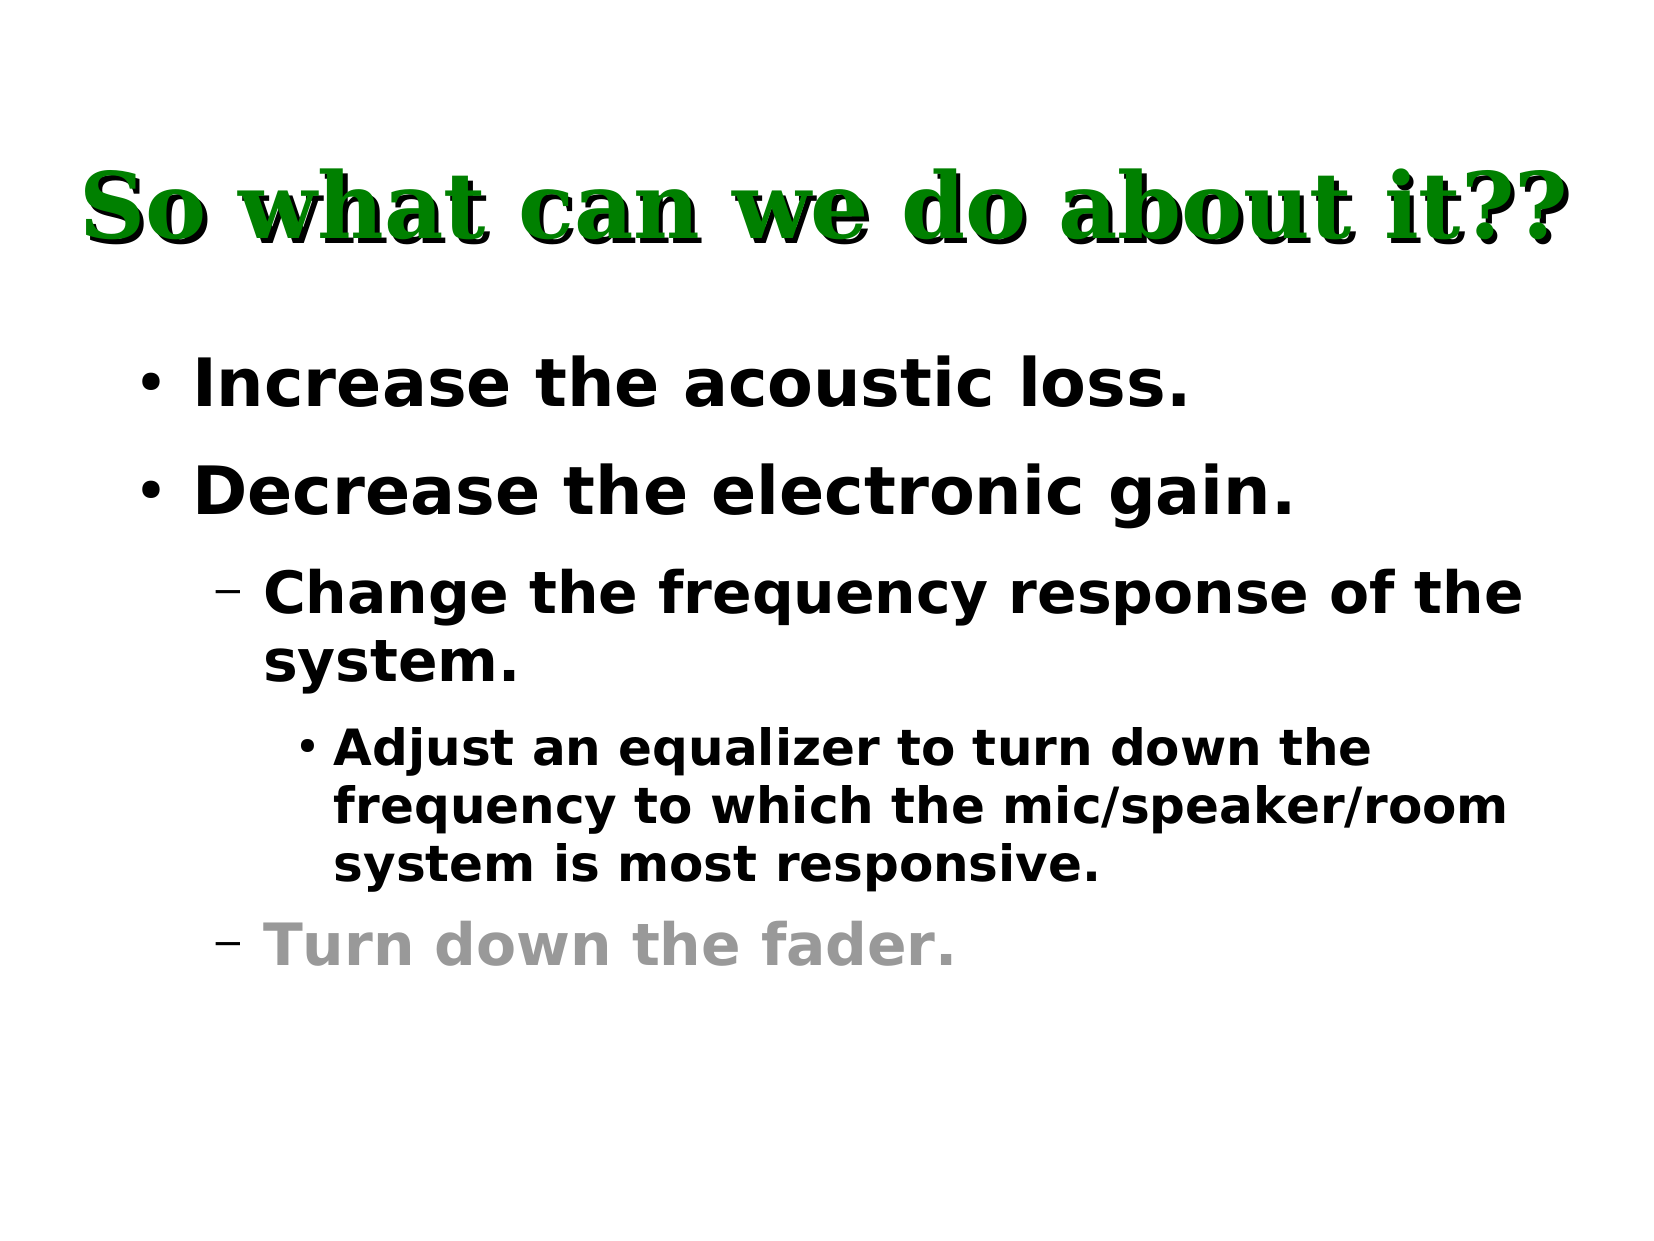

So what can we do about it??
# Increase the acoustic loss.
Decrease the electronic gain.
Change the frequency response of the system.
Adjust an equalizer to turn down the frequency to which the mic/speaker/room system is most responsive.
Turn down the fader.